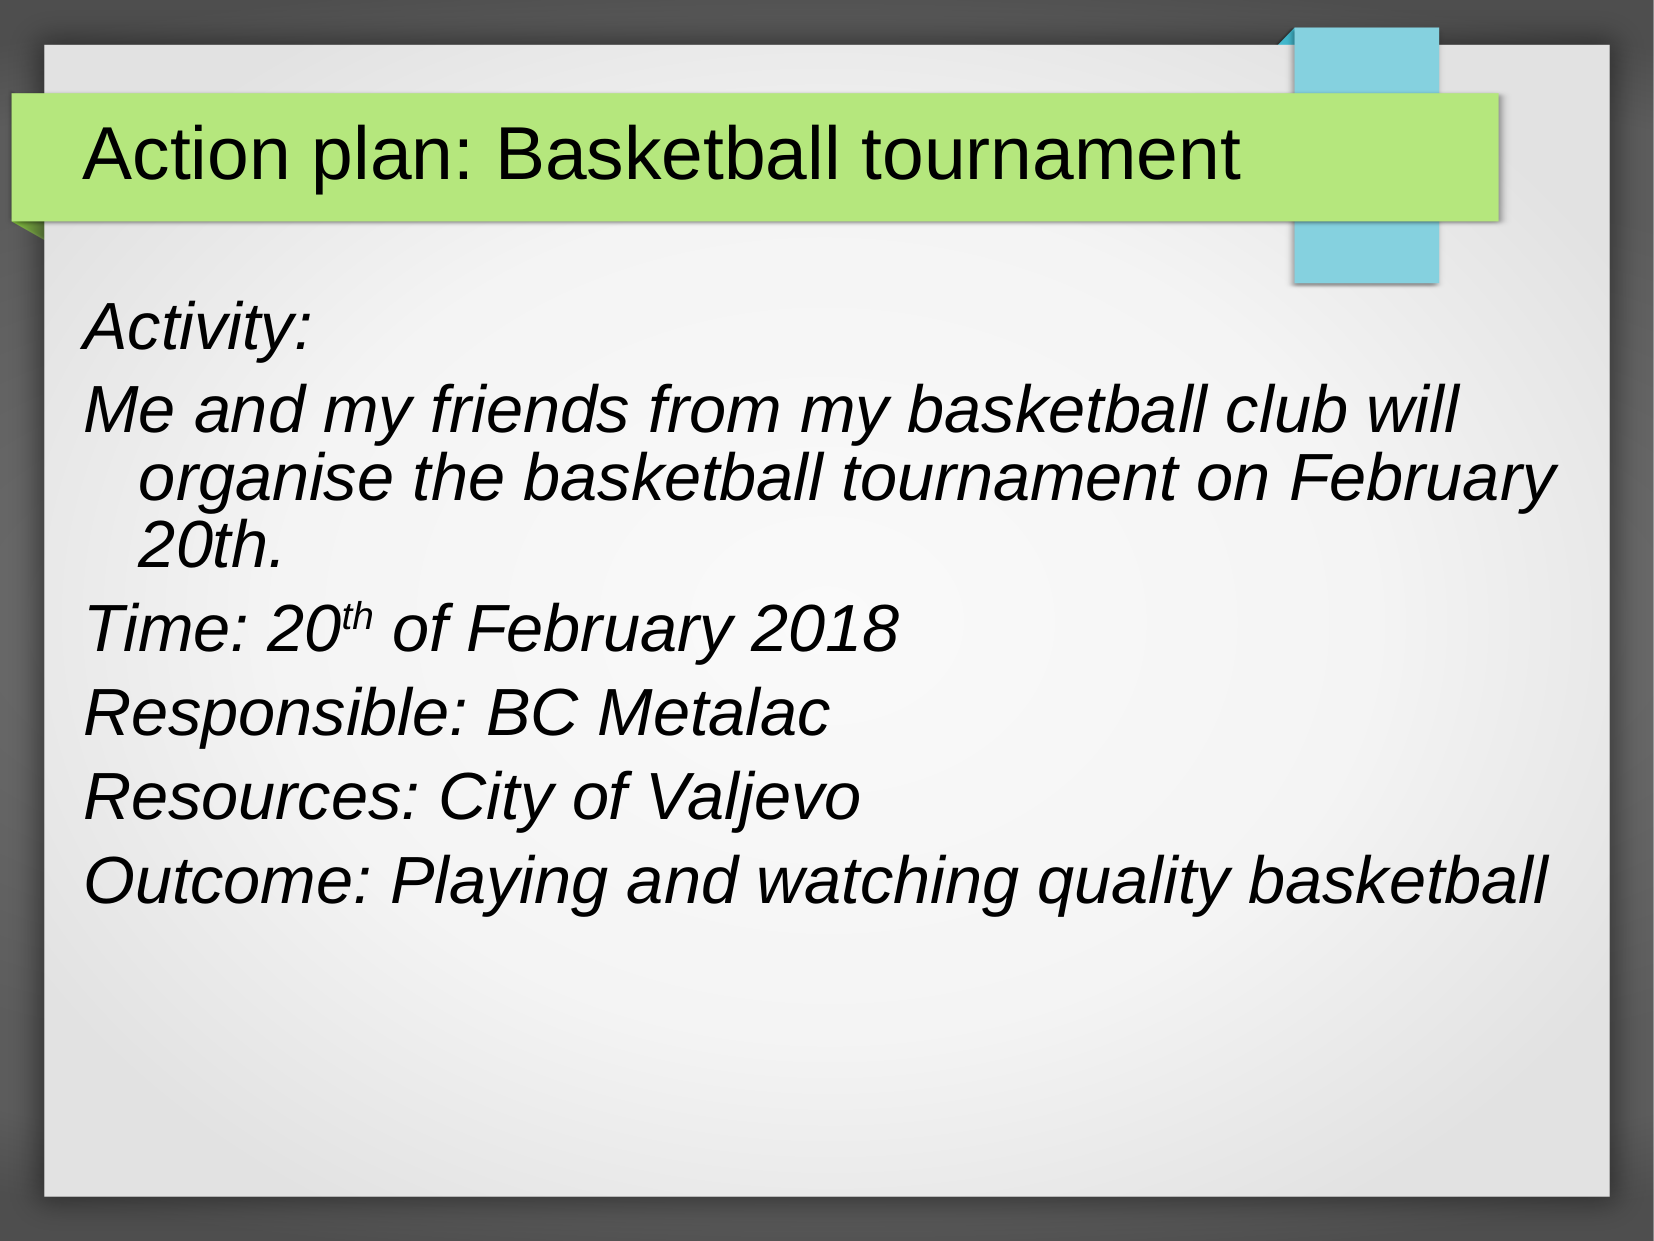

# Action plan: Basketball tournament
Activity:
Me and my friends from my basketball club will organise the basketball tournament on February 20th.
Time: 20th of February 2018
Responsible: BC Metalac
Resources: City of Valjevo
Outcome: Playing and watching quality basketball